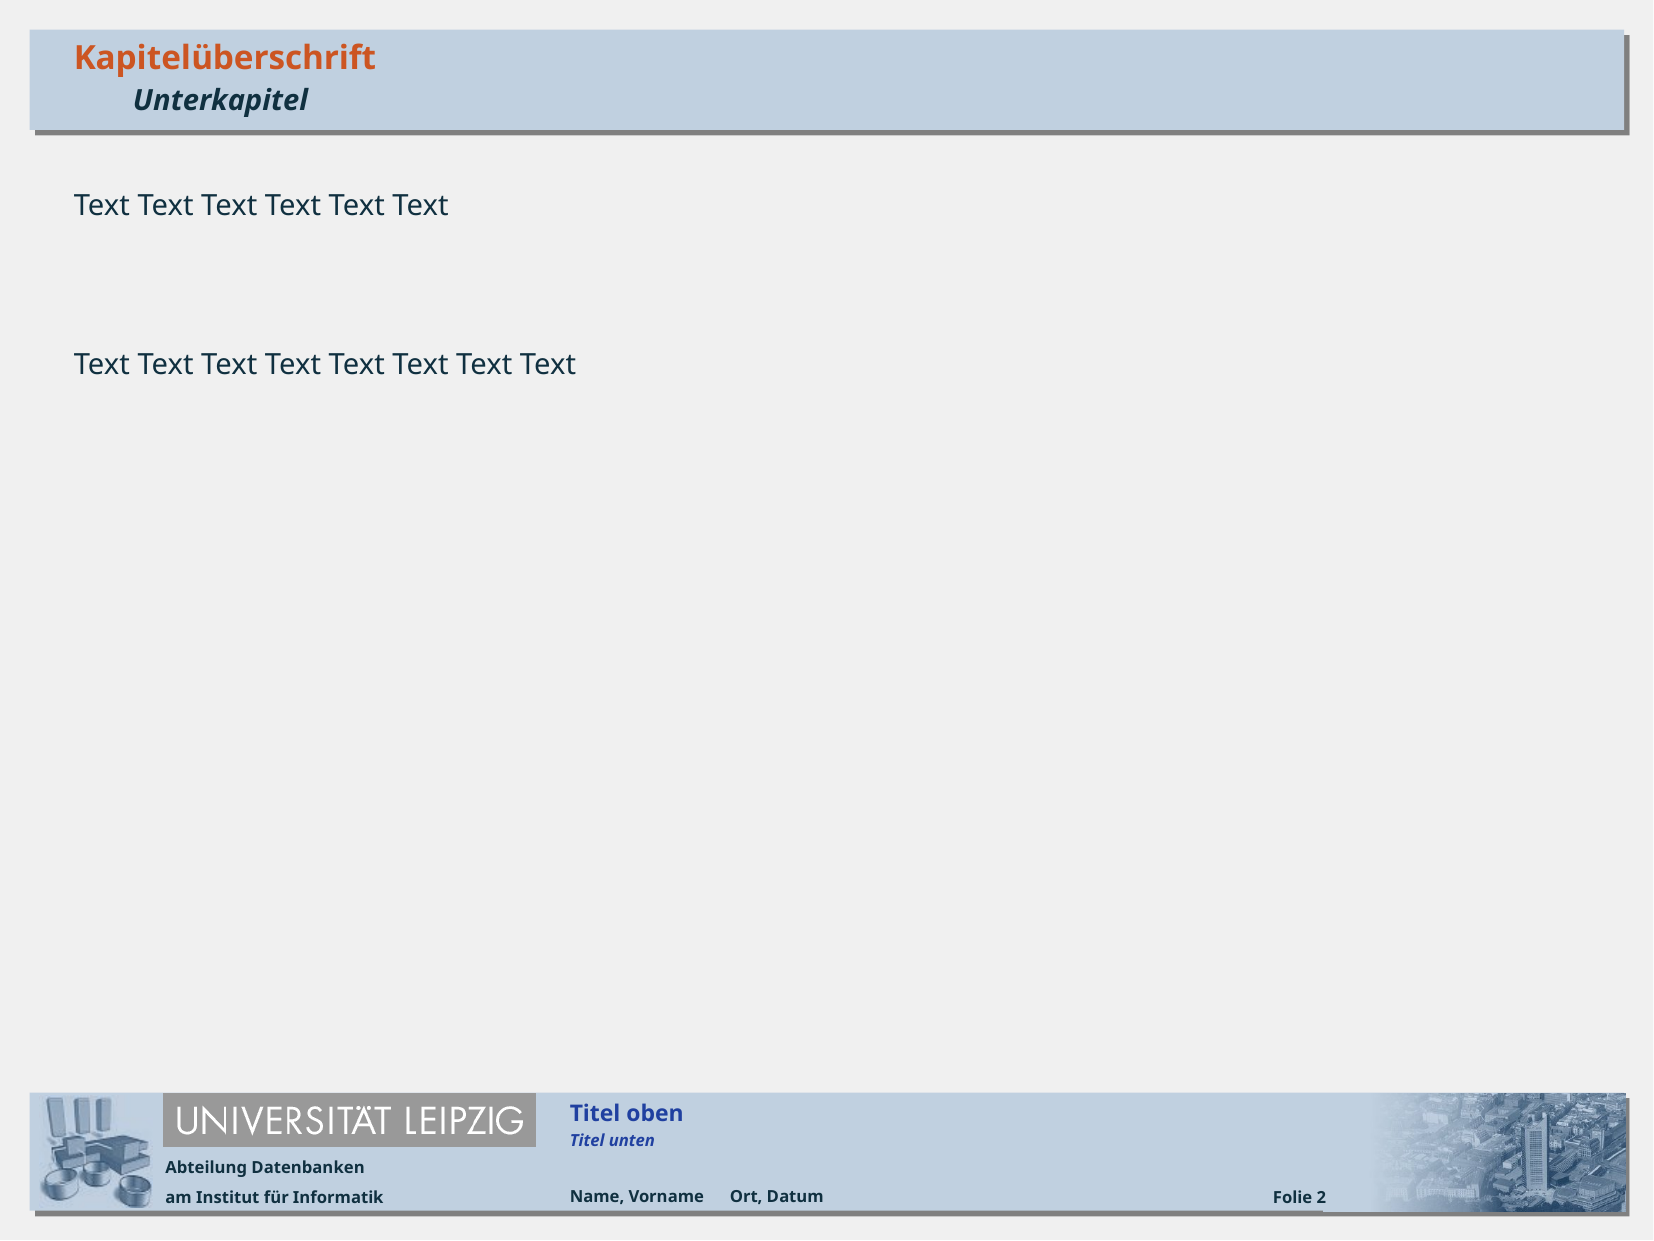

Kapitelüberschrift
Unterkapitel
Text Text Text Text Text Text
Text Text Text Text Text Text Text Text